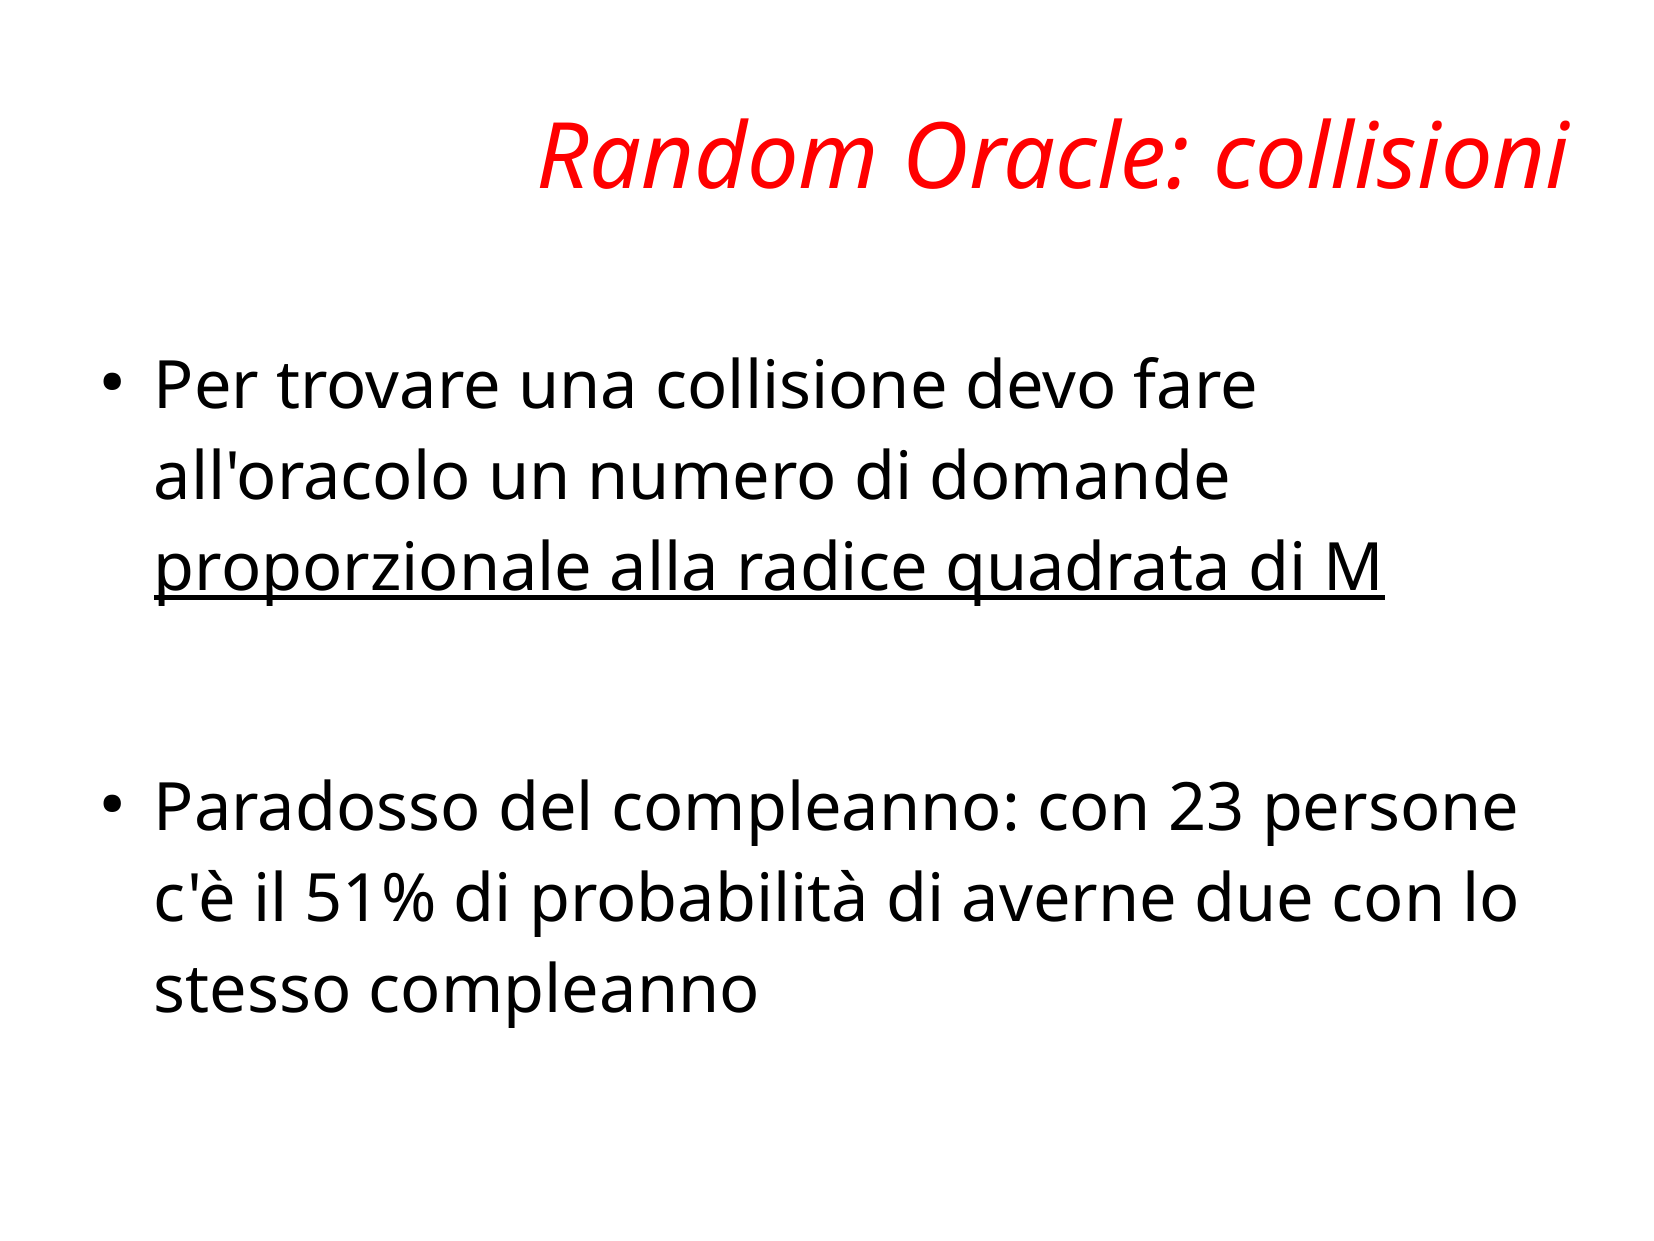

# Random Oracle: collisioni
Per trovare una collisione devo fare all'oracolo un numero di domande proporzionale alla radice quadrata di M
Paradosso del compleanno: con 23 persone c'è il 51% di probabilità di averne due con lo stesso compleanno